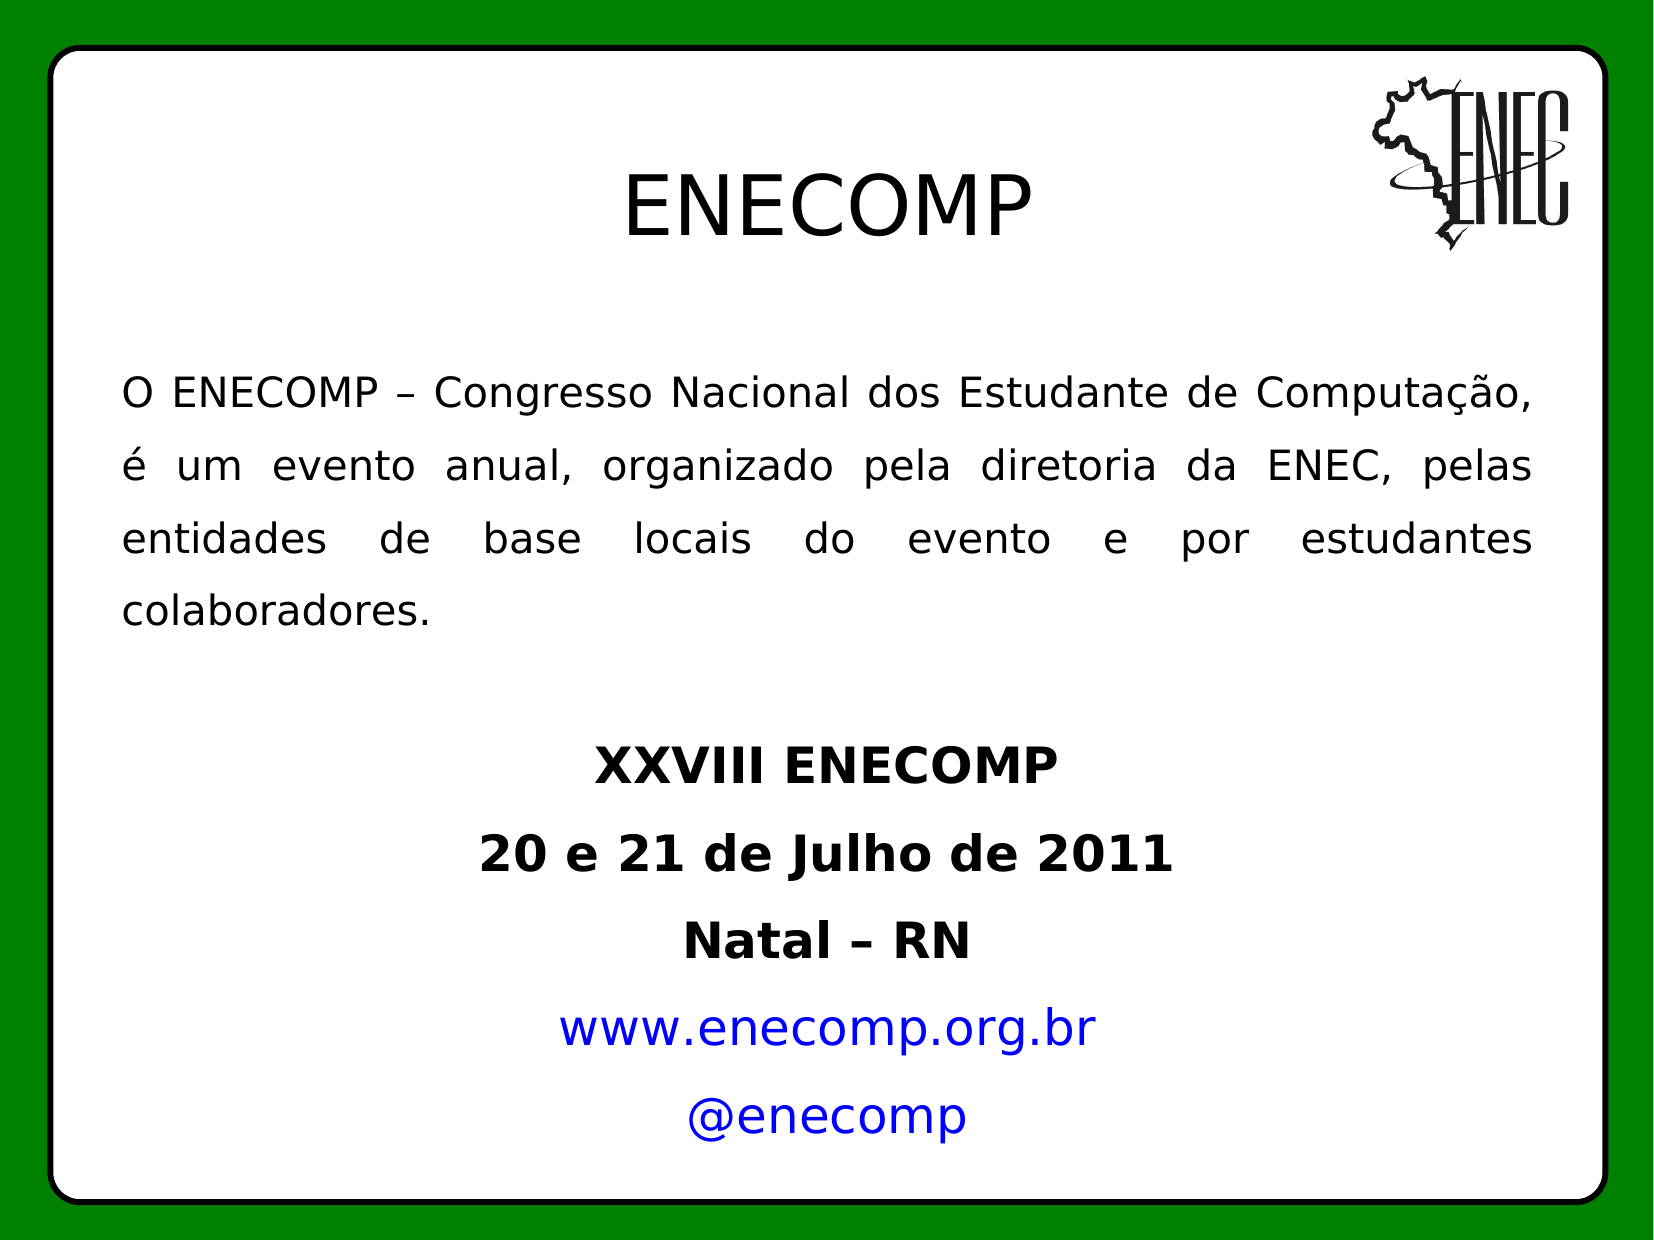

# ENECOMP
O ENECOMP – Congresso Nacional dos Estudante de Computação, é um evento anual, organizado pela diretoria da ENEC, pelas entidades de base locais do evento e por estudantes colaboradores.
XXVIII ENECOMP
20 e 21 de Julho de 2011
Natal – RN
www.enecomp.org.br
@enecomp